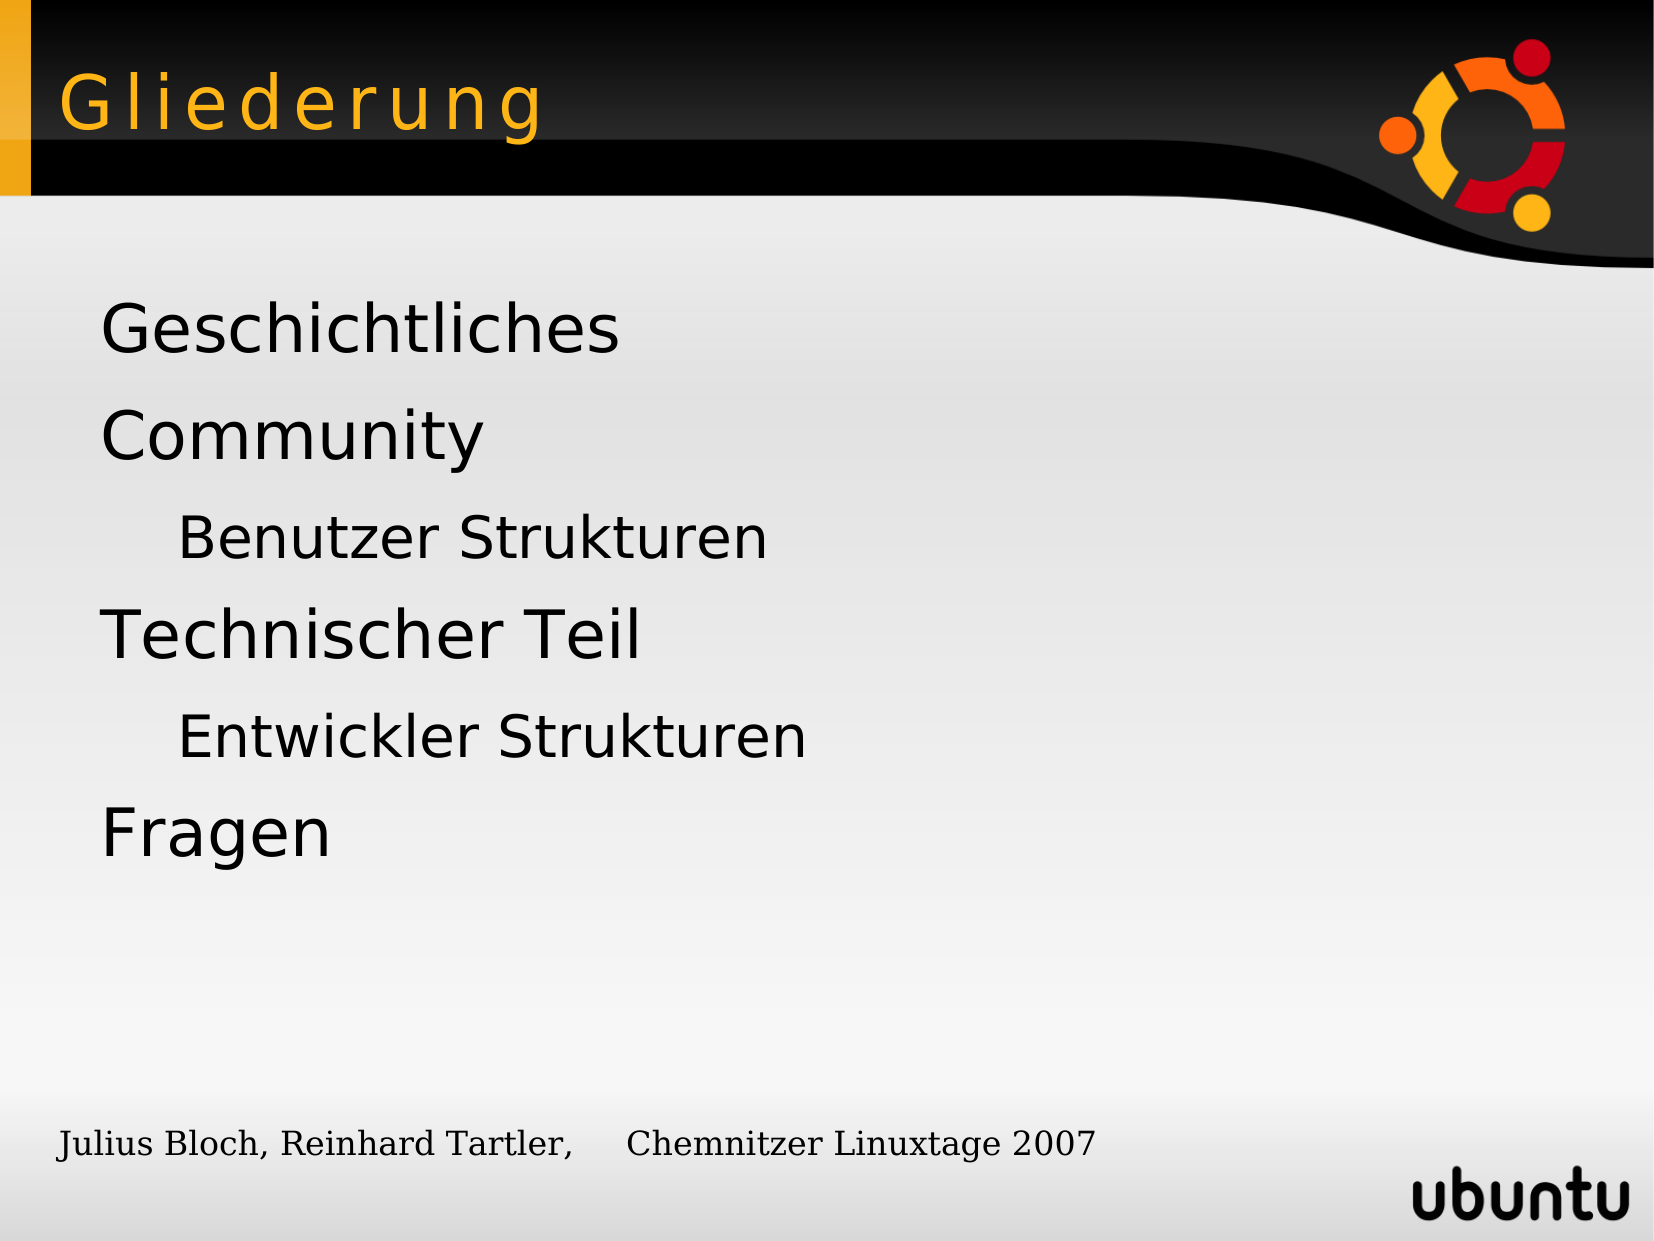

# Gliederung
Geschichtliches
Community
Benutzer Strukturen
Technischer Teil
Entwickler Strukturen
Fragen
Julius Bloch, Reinhard Tartler, Chemnitzer Linuxtage 2007